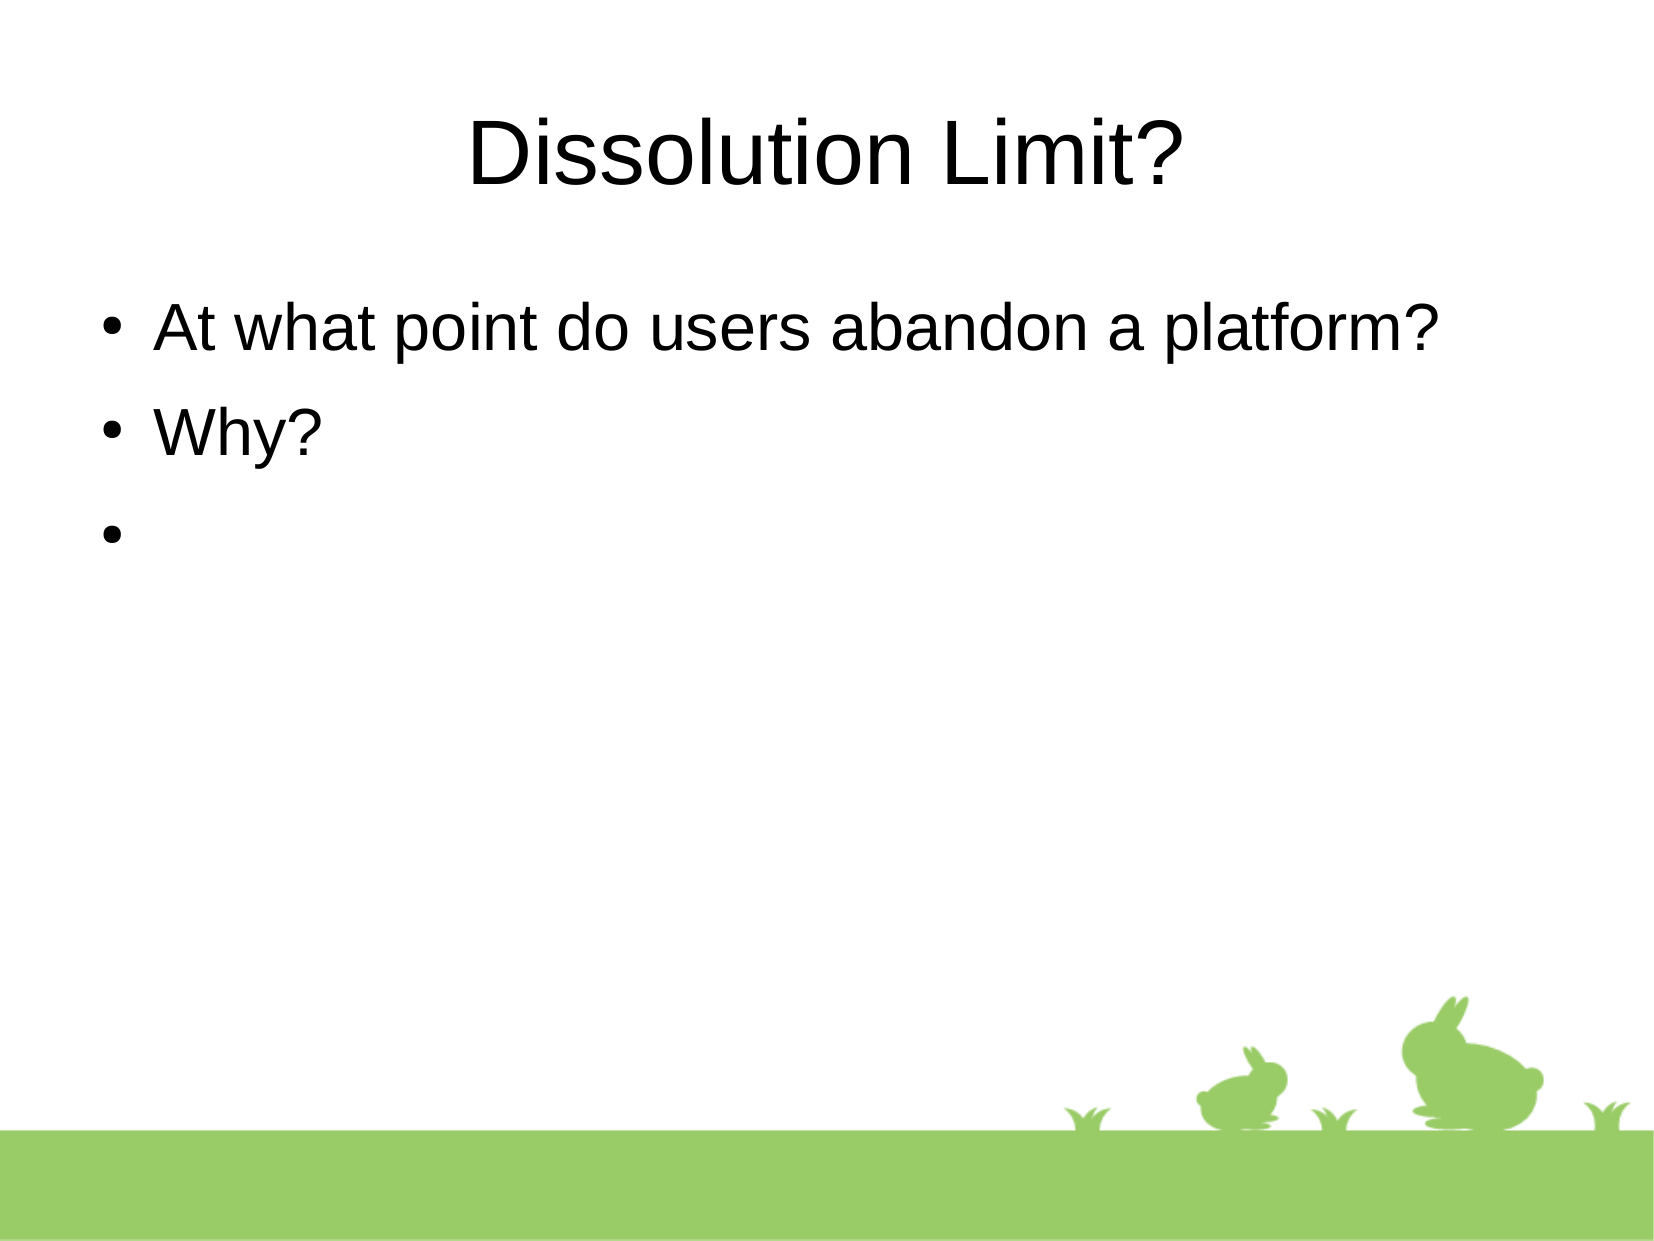

# Dissolution Limit?
At what point do users abandon a platform?
Why?